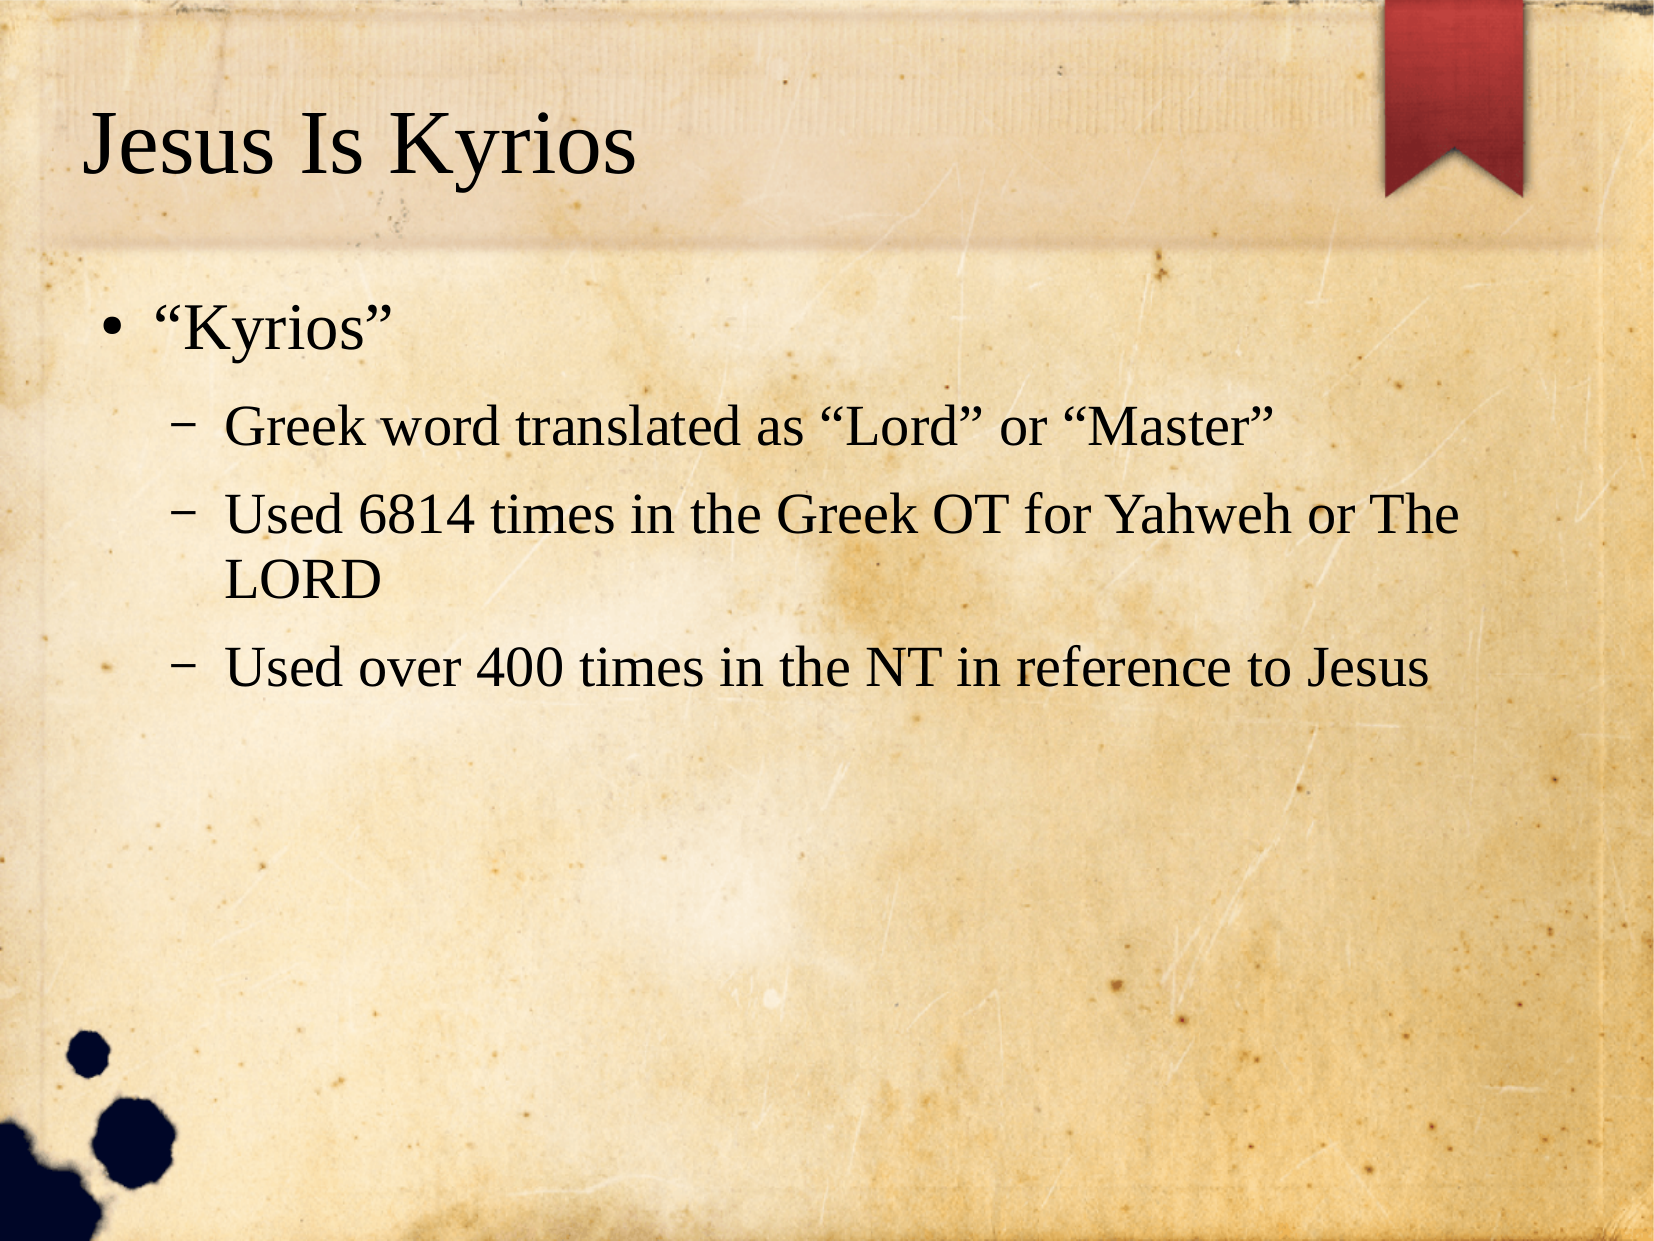

# Jesus Is Kyrios
“Kyrios”
Greek word translated as “Lord” or “Master”
Used 6814 times in the Greek OT for Yahweh or The LORD
Used over 400 times in the NT in reference to Jesus